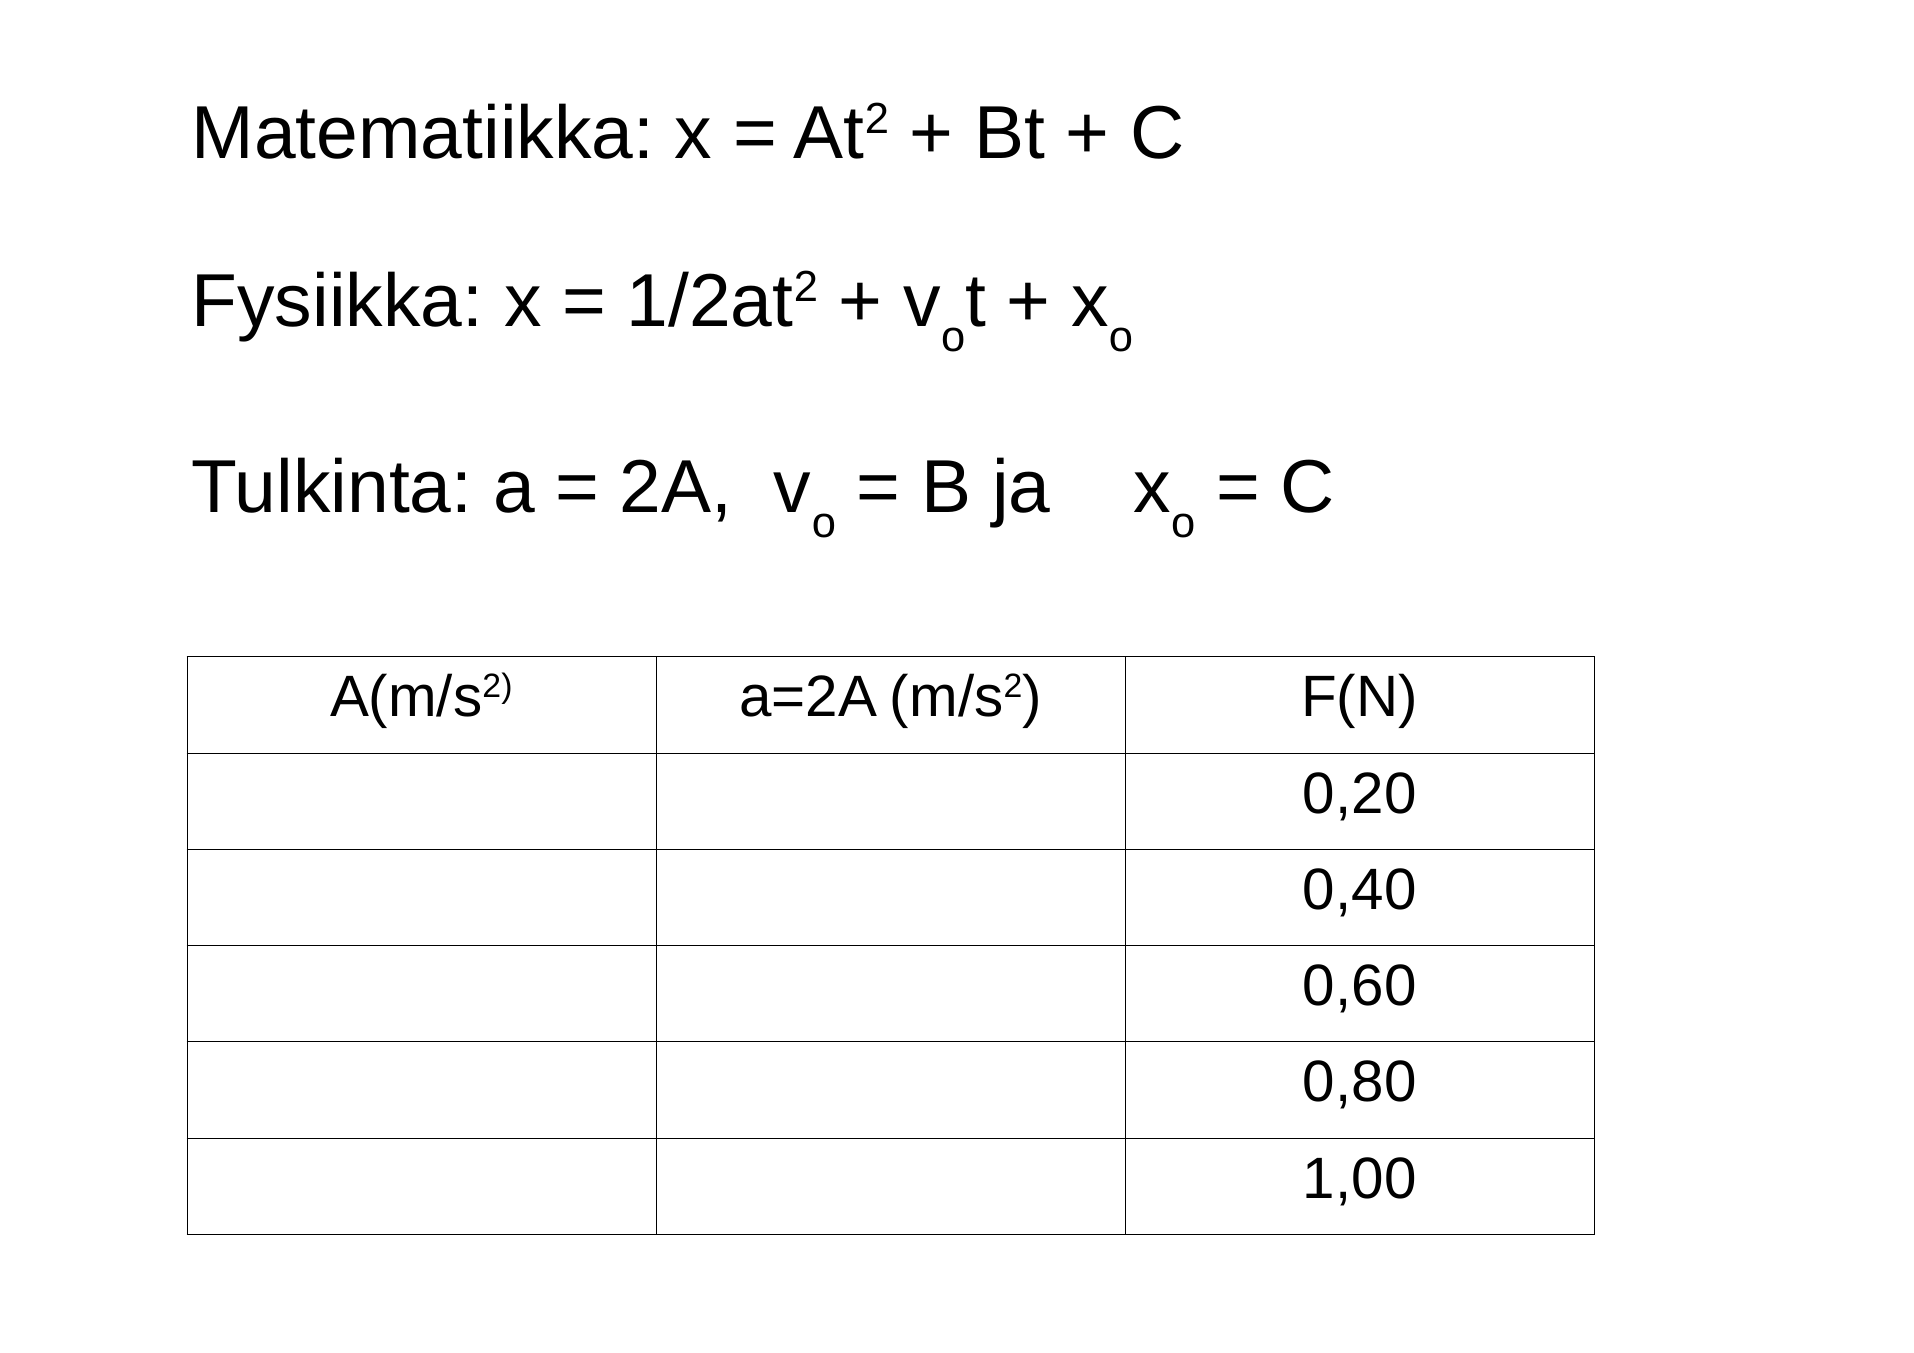

Matematiikka: x = At2 + Bt + C
Fysiikka: x = 1/2at2 + vot + xo
Tulkinta: a = 2A, vo = B ja xo = C
| A(m/s2) | a=2A (m/s2) | F(N) |
| --- | --- | --- |
| | | 0,20 |
| | | 0,40 |
| | | 0,60 |
| | | 0,80 |
| | | 1,00 |